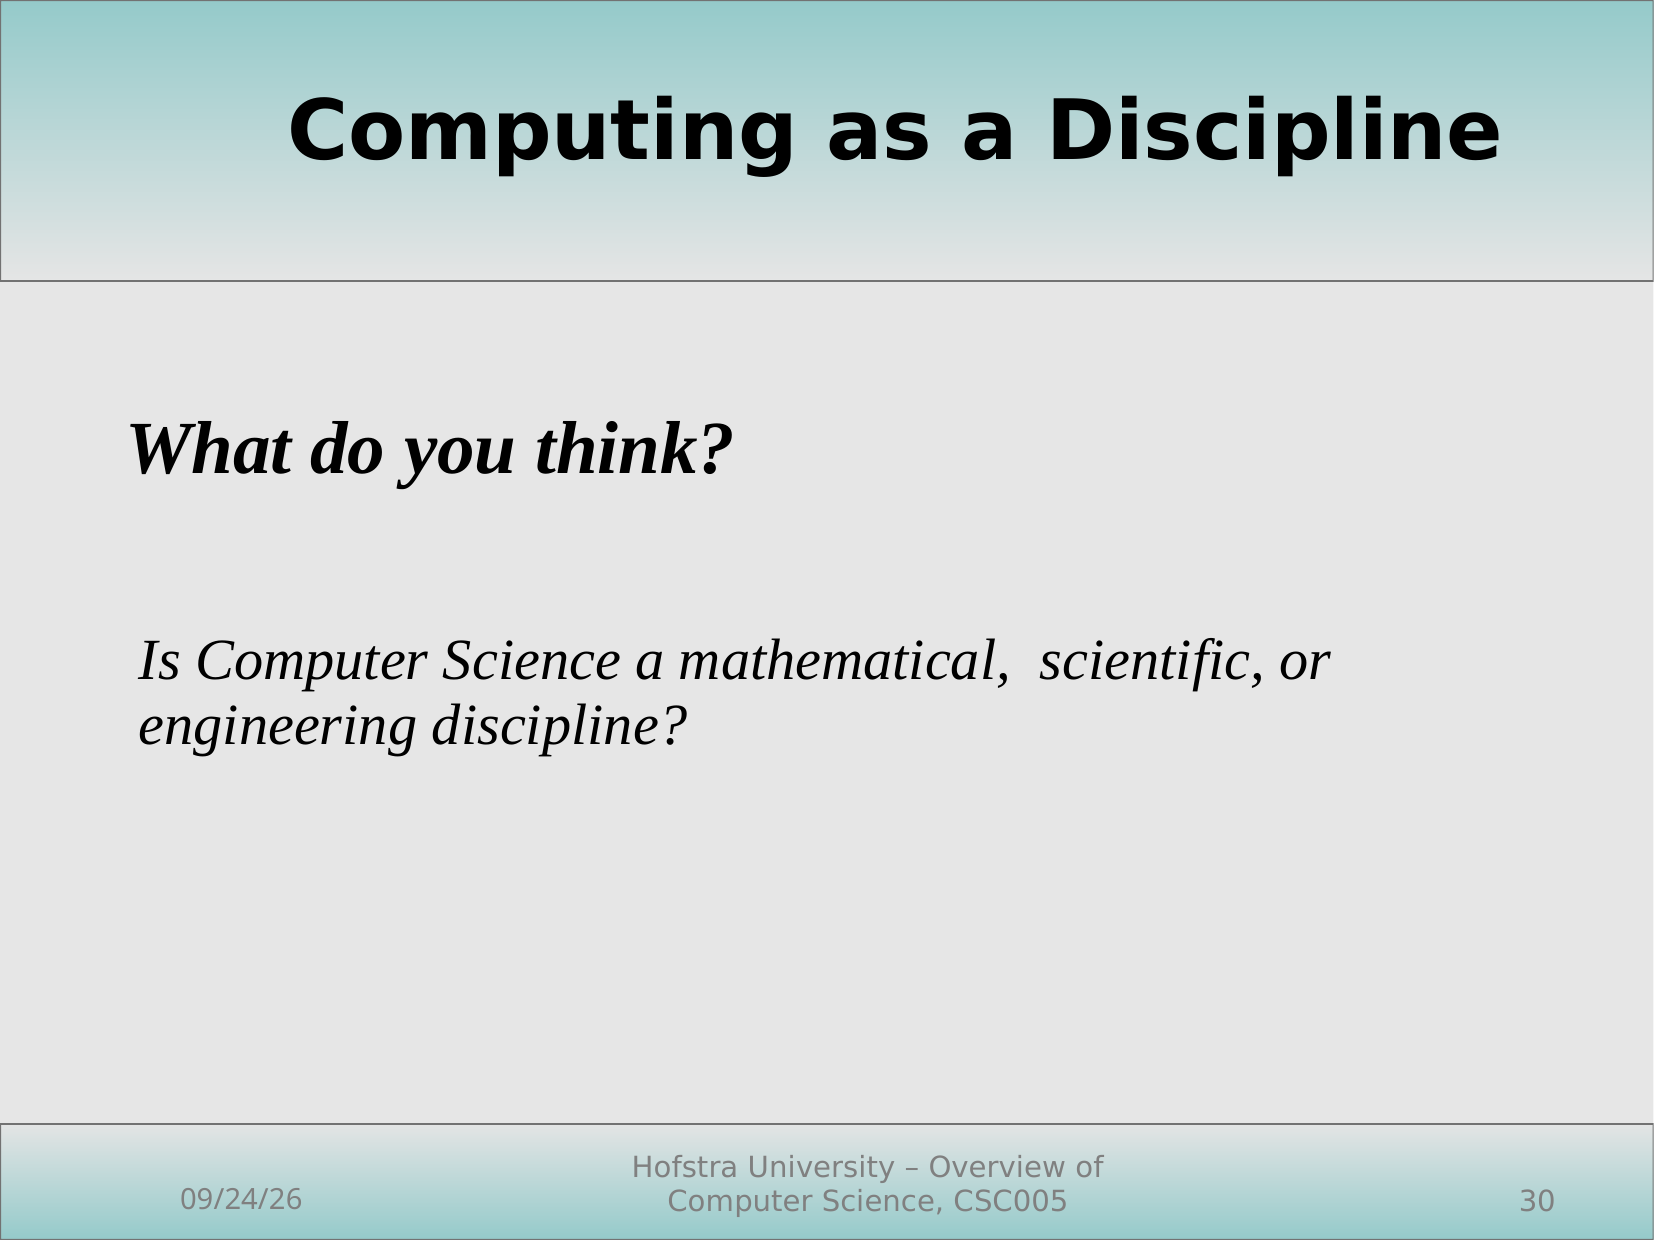

# Computing as a Discipline
What do you think?
Is Computer Science a mathematical, scientific, or engineering discipline?
30